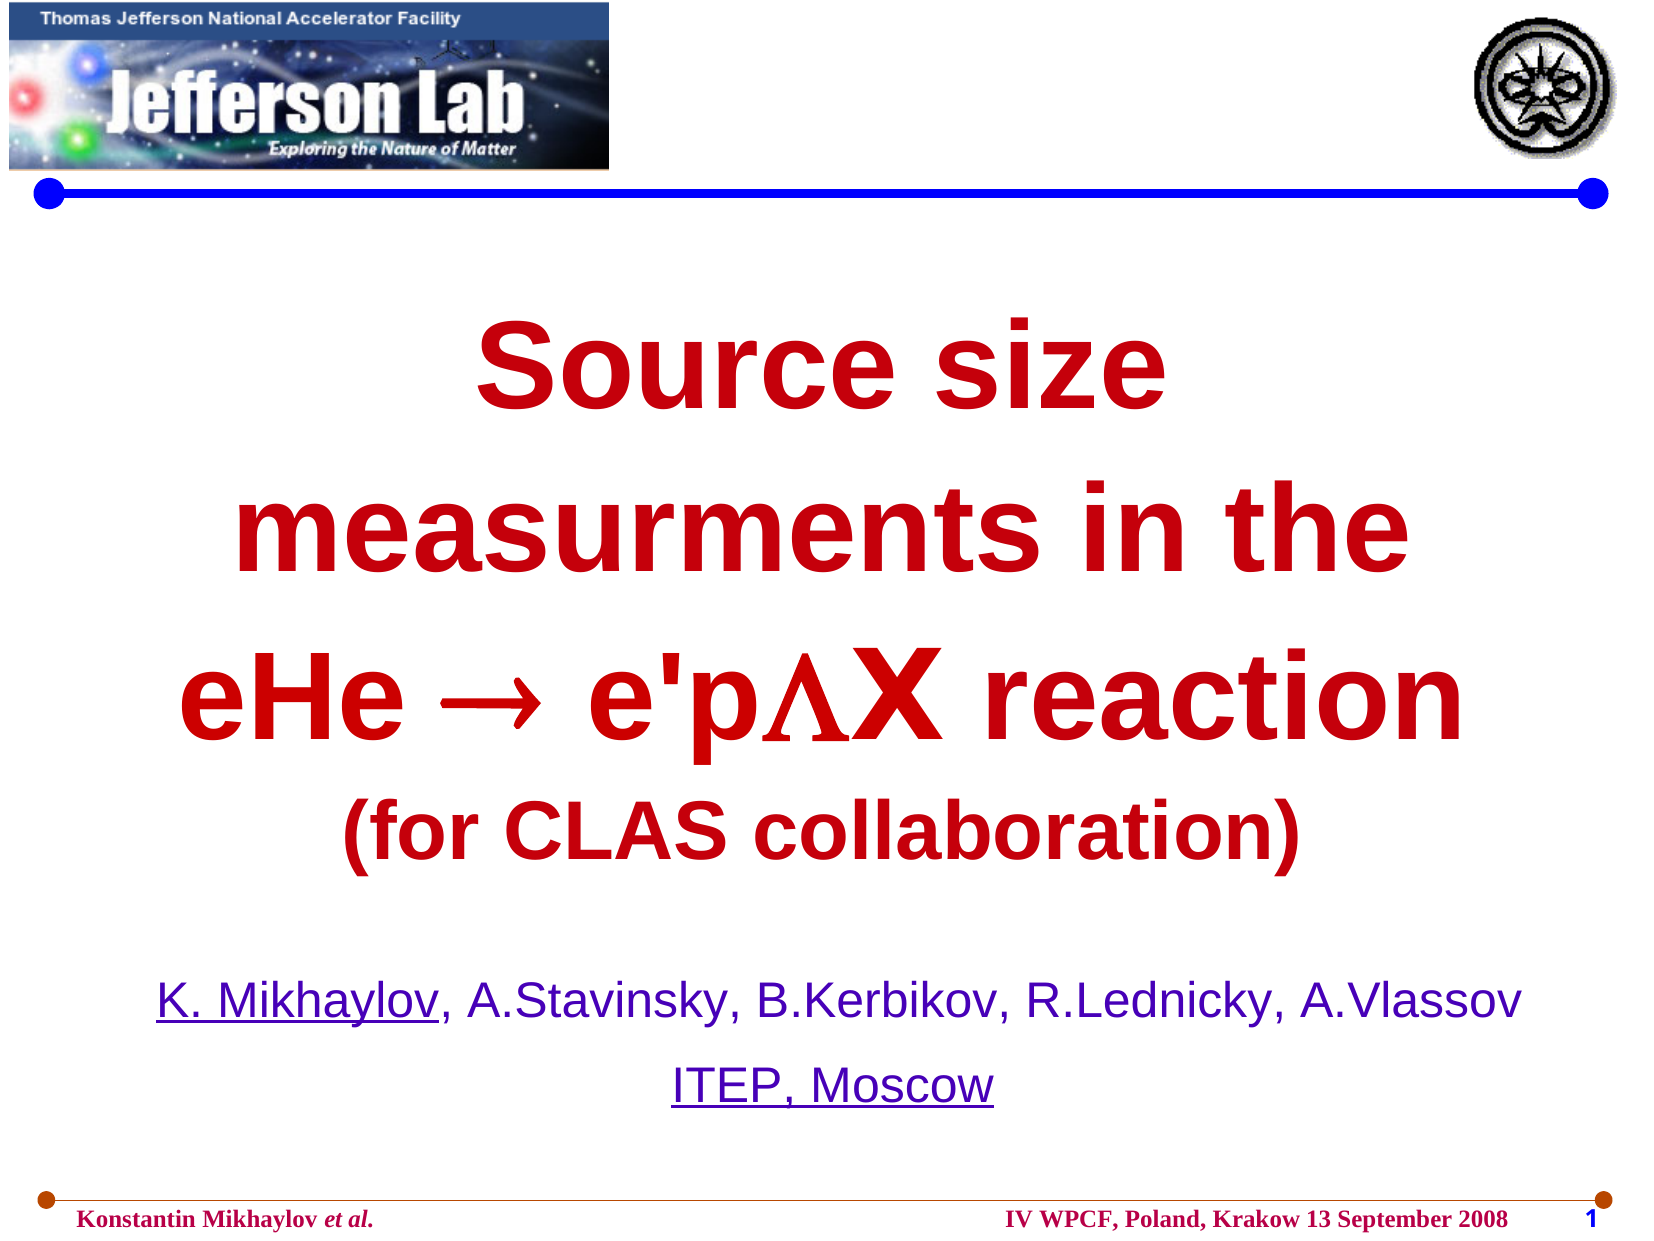

#
Source size measurments in the
eHe  e'pX reaction
(for CLAS collaboration)
K. Mikhaylov, A.Stavinsky, B.Kerbikov, R.Lednicky, A.Vlassov
ITEP, Moscow
Konstantin Mikhaylov et al. IV WPCF, Poland, Krakow 13 September 2008